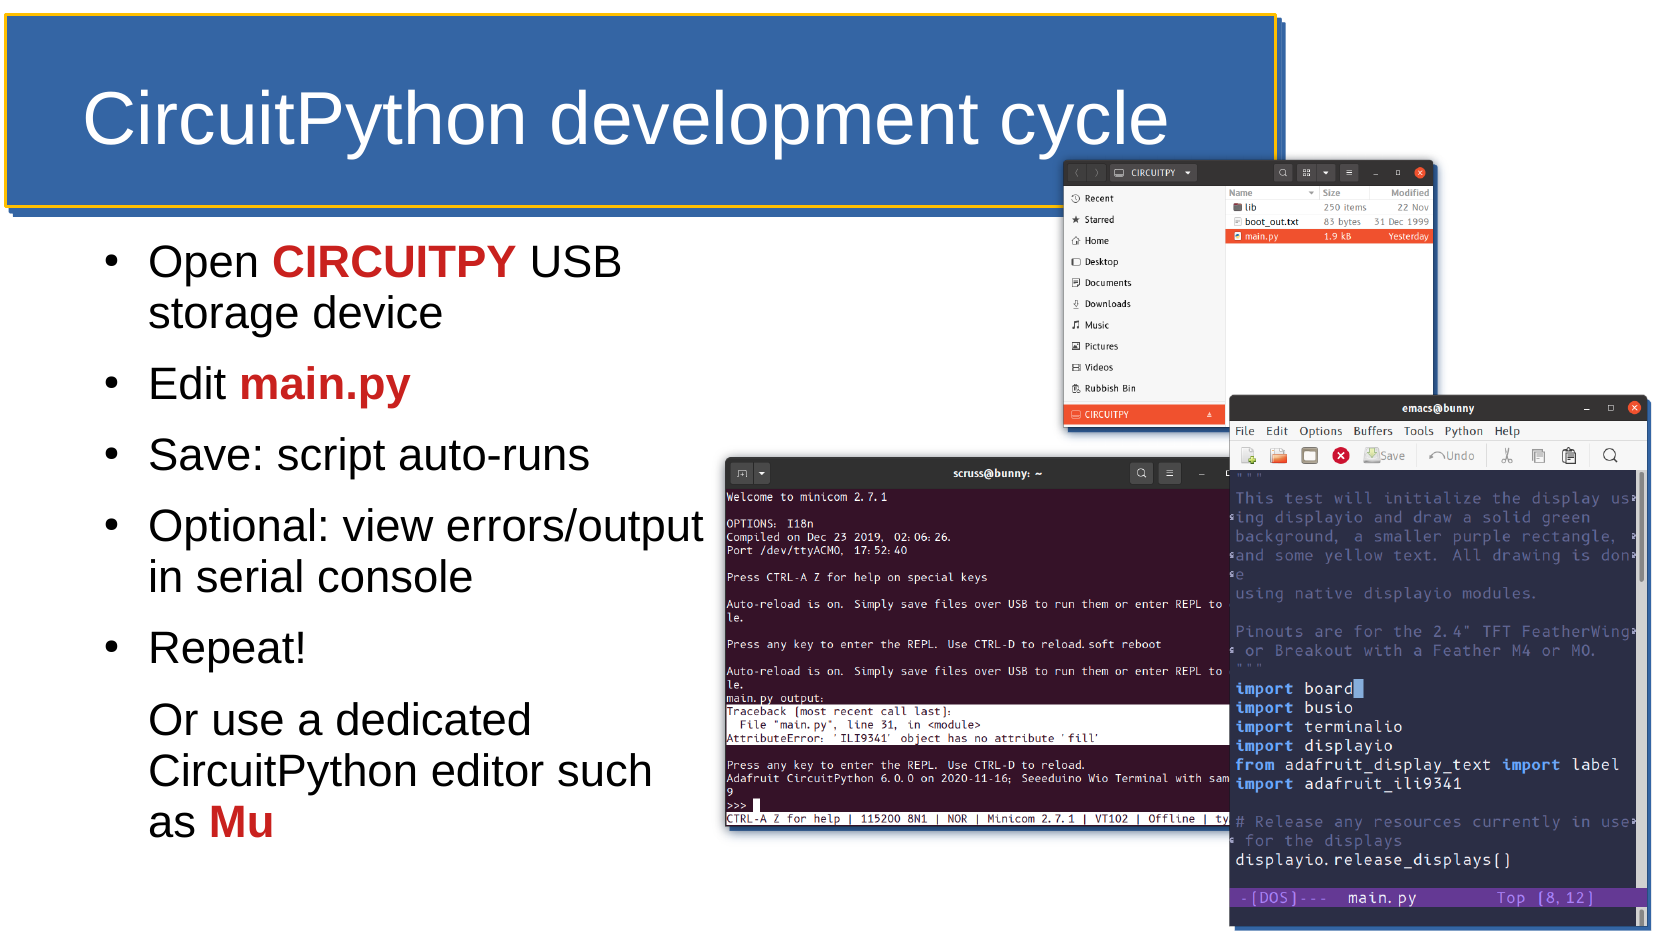

# CircuitPython development cycle
Open CIRCUITPY USB storage device
Edit main.py
Save: script auto-runs
Optional: view errors/output in serial console
Repeat!
Or use a dedicated CircuitPython editor such as Mu